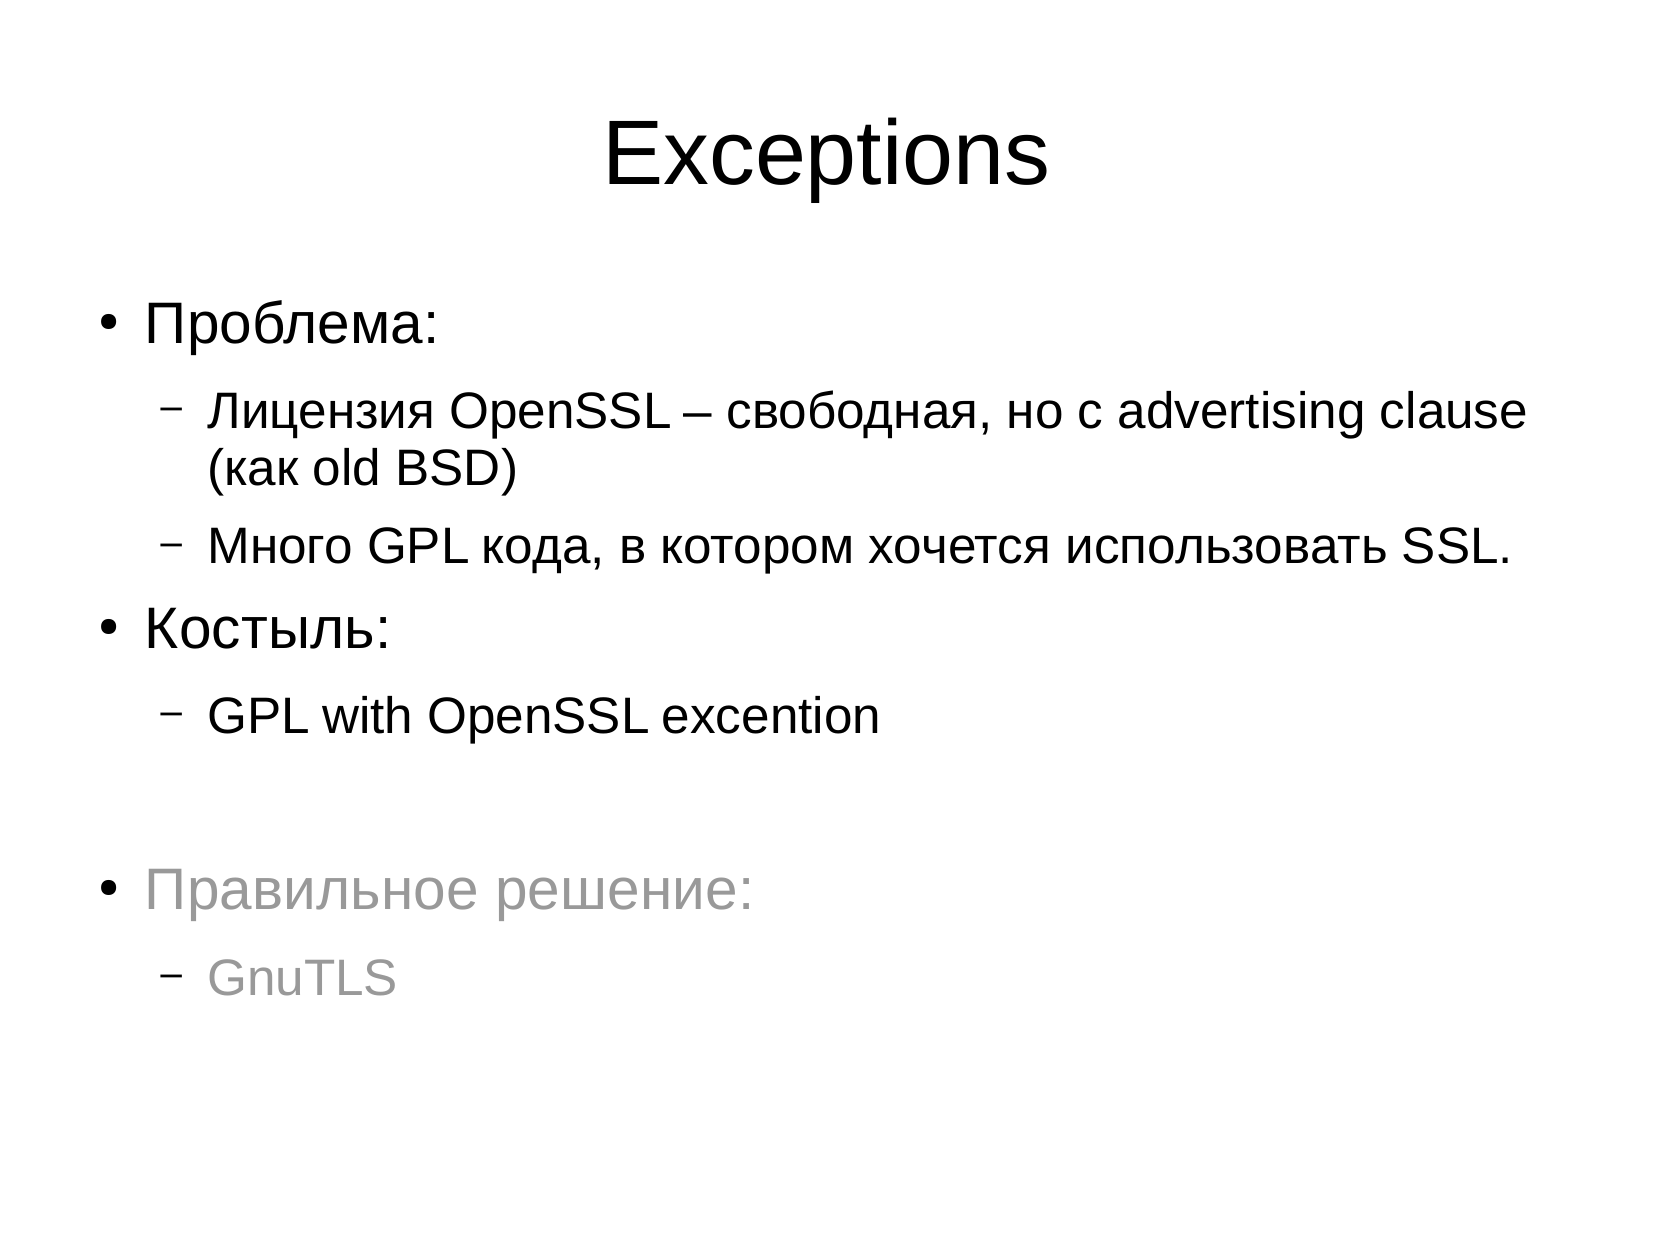

# Exceptions
Проблема:
Лицензия OpenSSL – свободная, но с advertising clause (как old BSD)
Много GPL кода, в котором хочется использовать SSL.
Костыль:
GPL with OpenSSL excention
Правильное решение:
GnuTLS